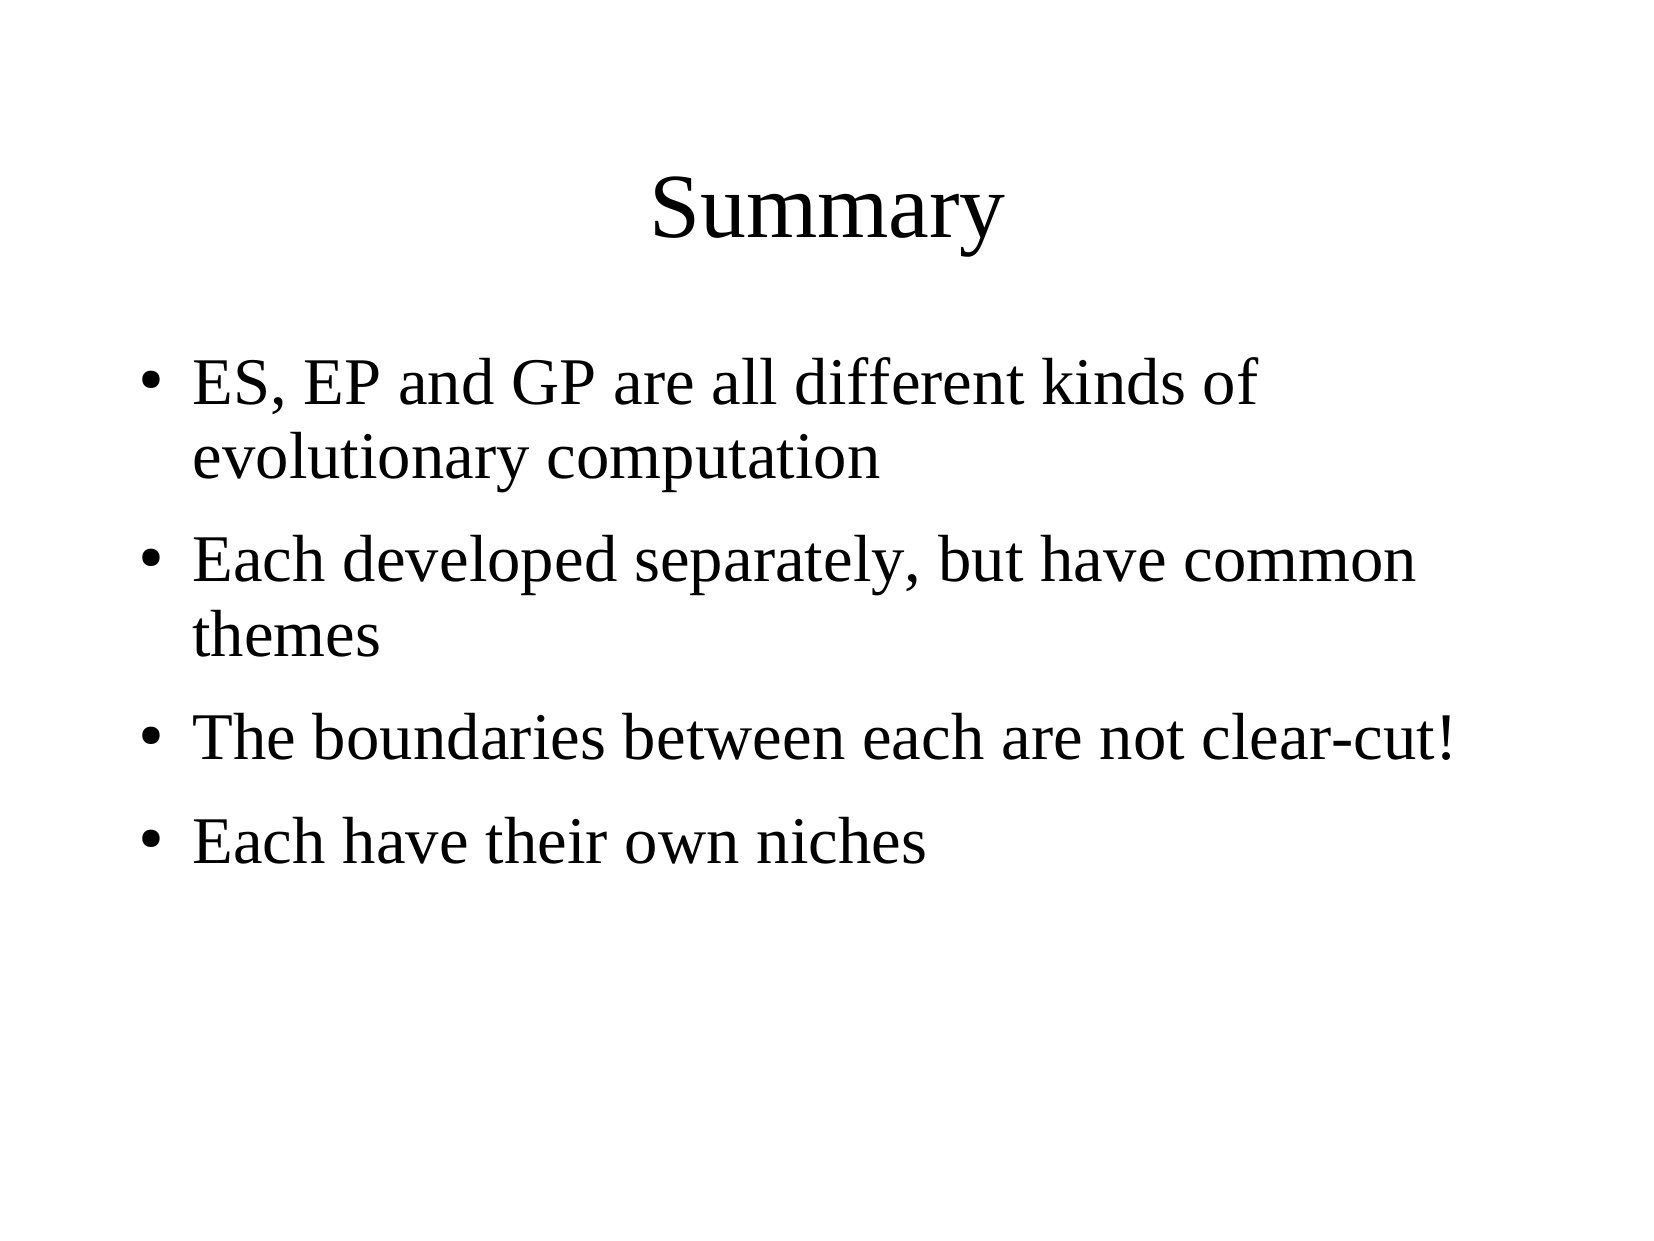

# Summary
ES, EP and GP are all different kinds of evolutionary computation
Each developed separately, but have common themes
The boundaries between each are not clear-cut!
Each have their own niches